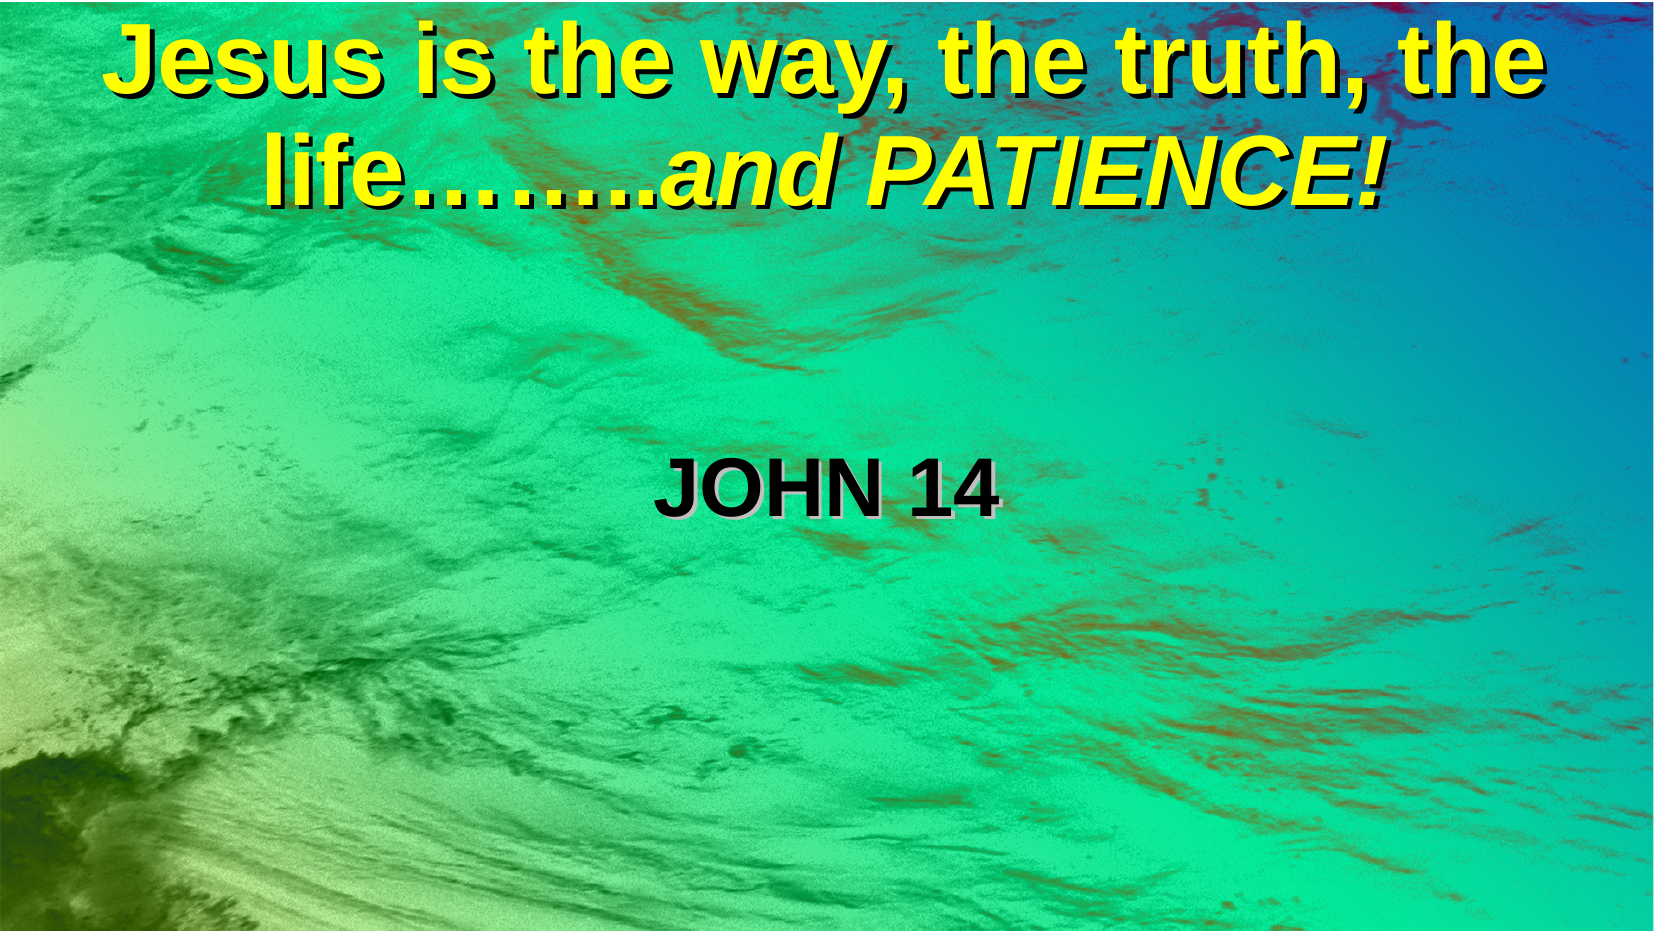

# Jesus is the way, the truth, the life……..and PATIENCE!
JOHN 14